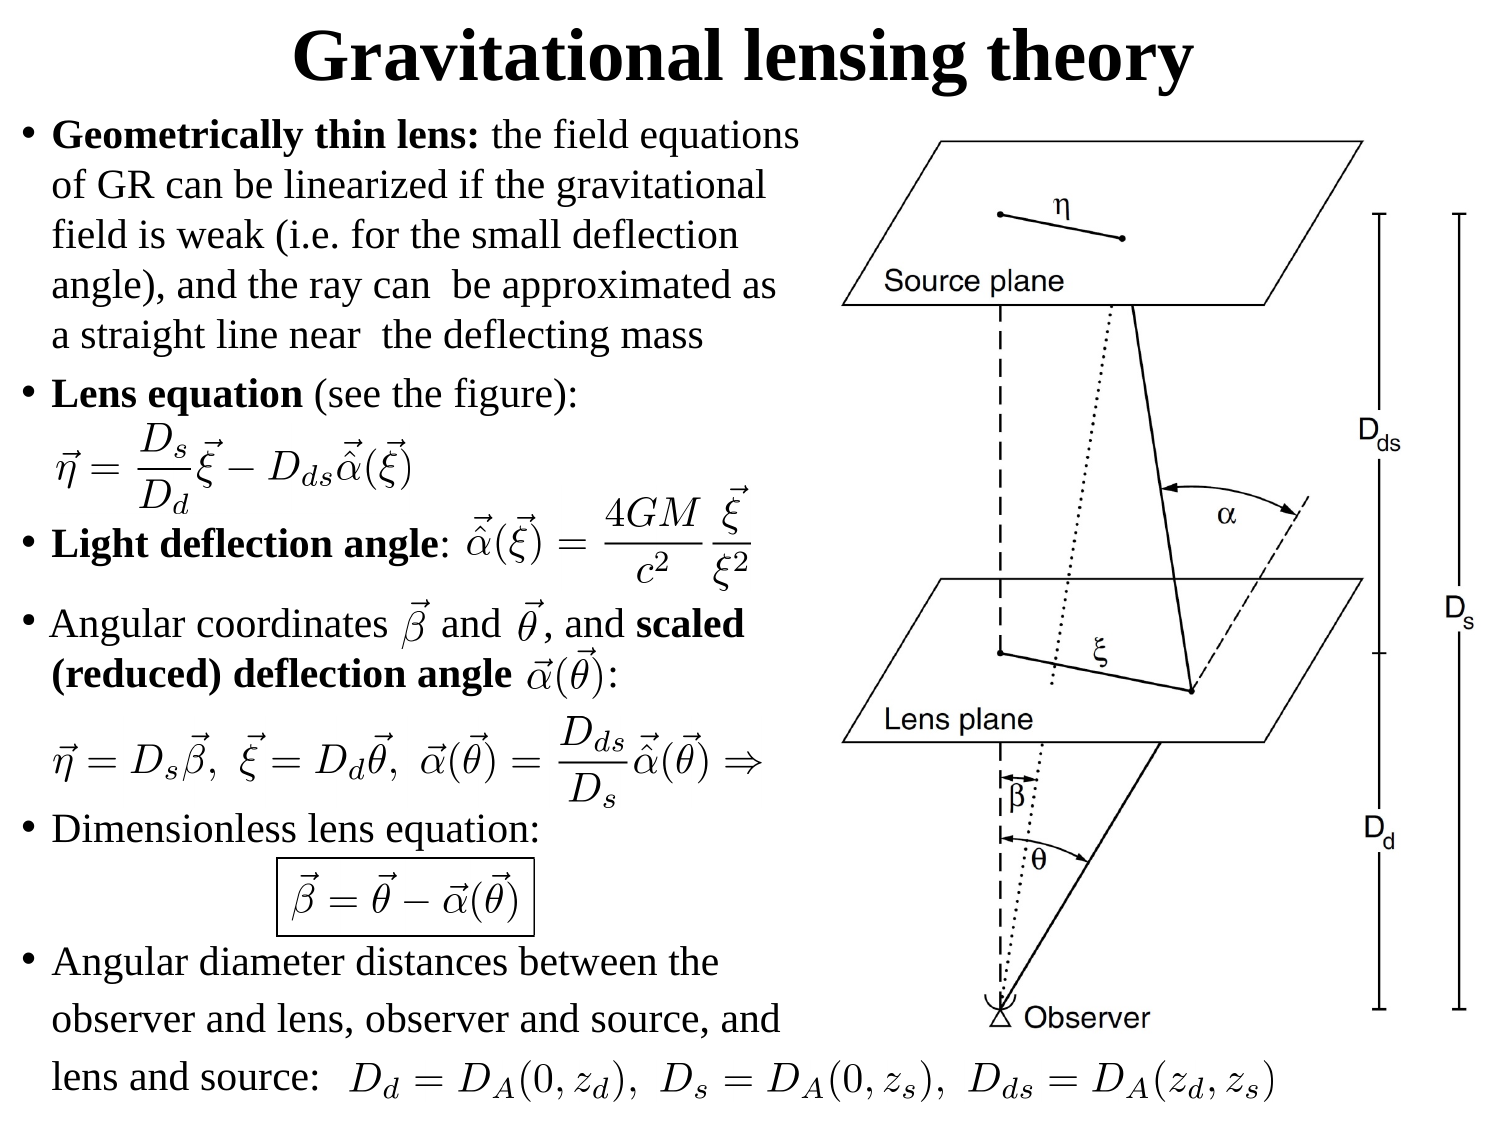

# Gravitational lensing theory
Geometrically thin lens: the field equations of GR can be linearized if the gravitational field is weak (i.e. for the small deflection angle), and the ray can be approximated as a straight line near the deflecting mass
Lens equation (see the figure):
Light deflection angle:
Angular coordinates and , and scaled (reduced) deflection angle :
Dimensionless lens equation:
Angular diameter distances between the observer and lens, observer and source, and lens and source: